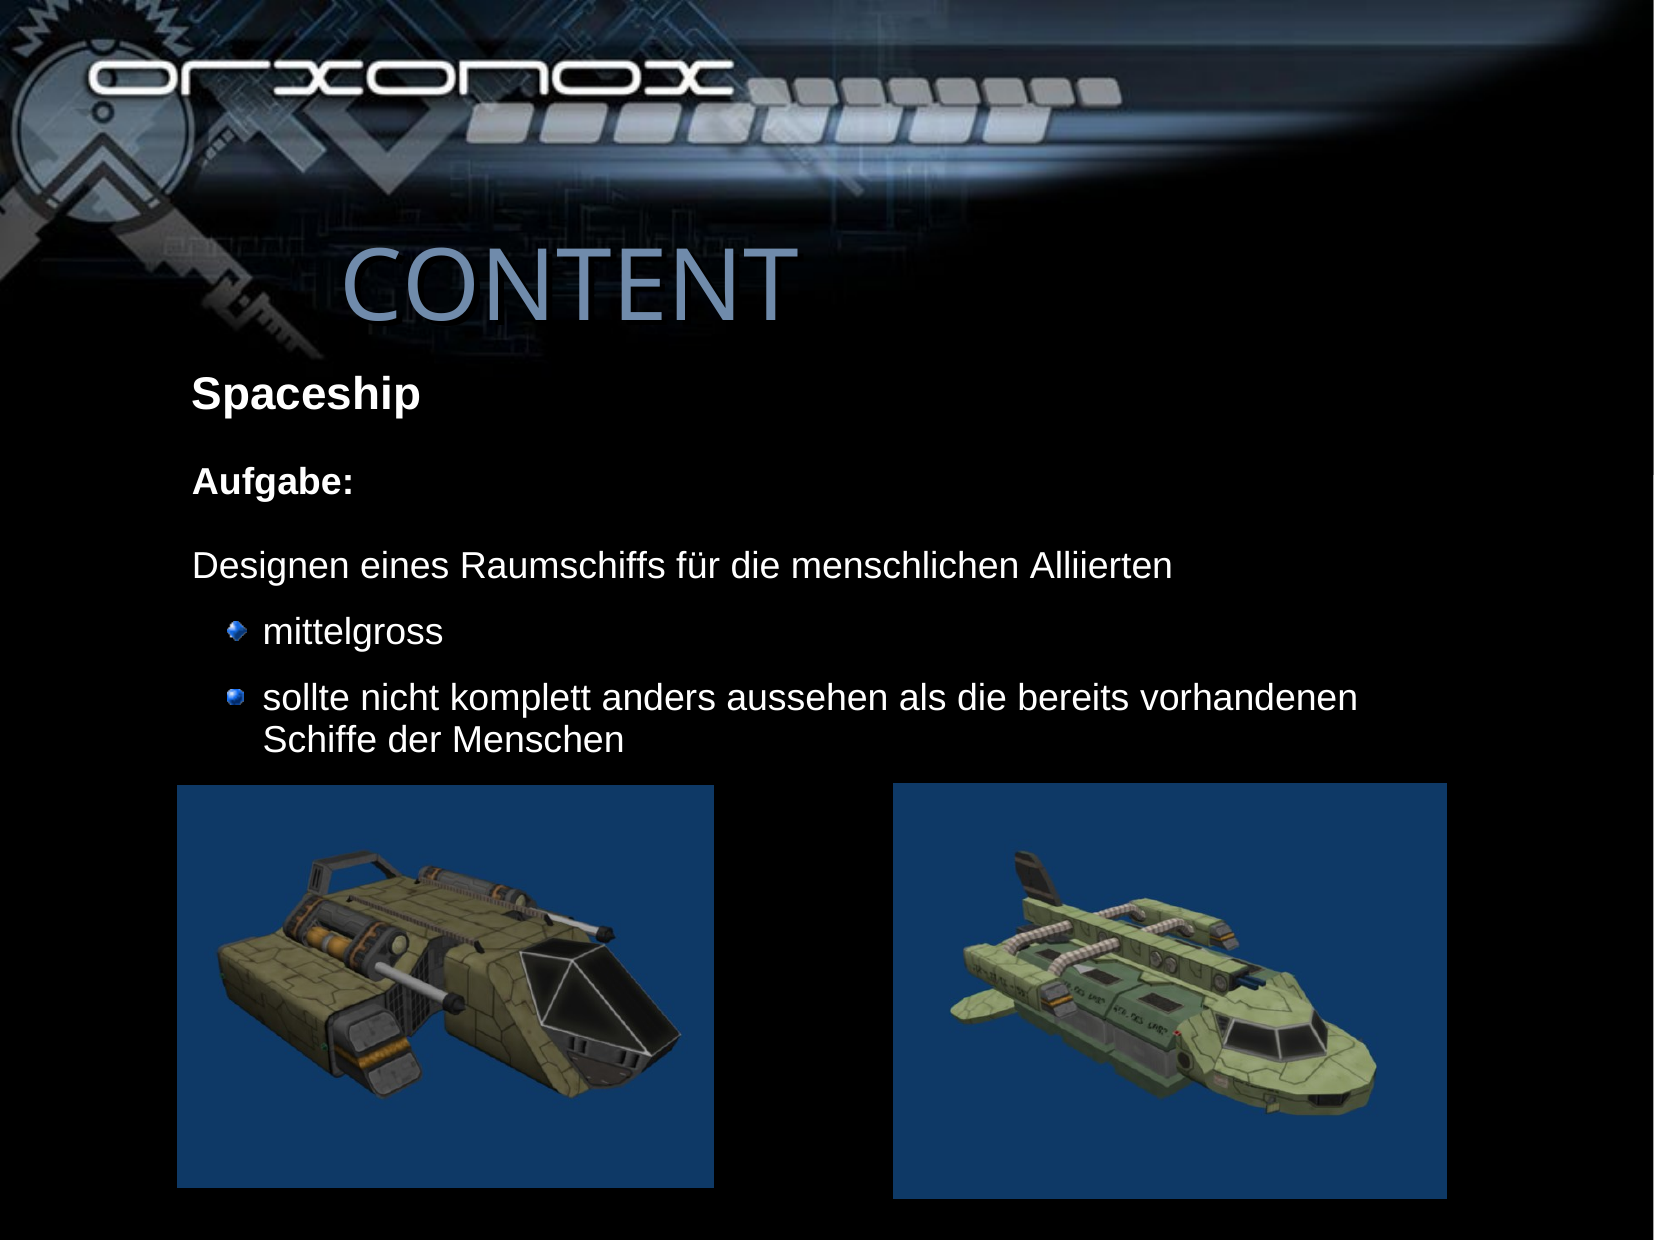

CONTENT
Spaceship
Aufgabe:
Designen eines Raumschiffs für die menschlichen Alliierten
mittelgross
sollte nicht komplett anders aussehen als die bereits vorhandenen Schiffe der Menschen